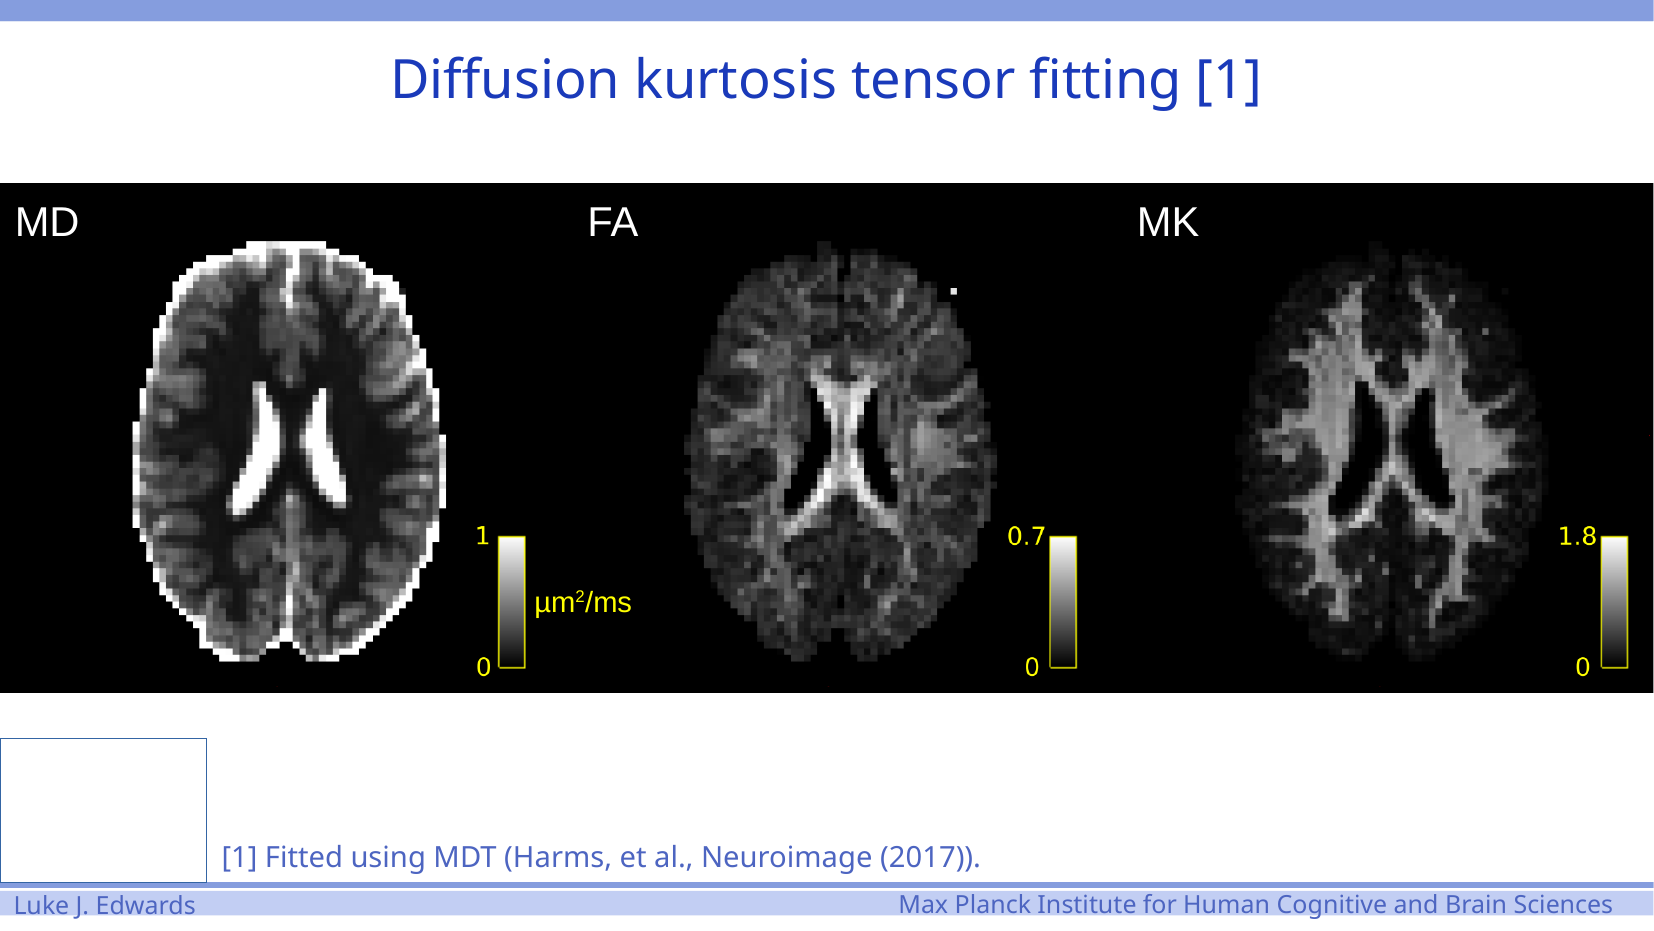

# Diffusion kurtosis tensor fitting [1]
MD
FA
MK
µm2/ms
[1] Fitted using MDT (Harms, et al., Neuroimage (2017)).